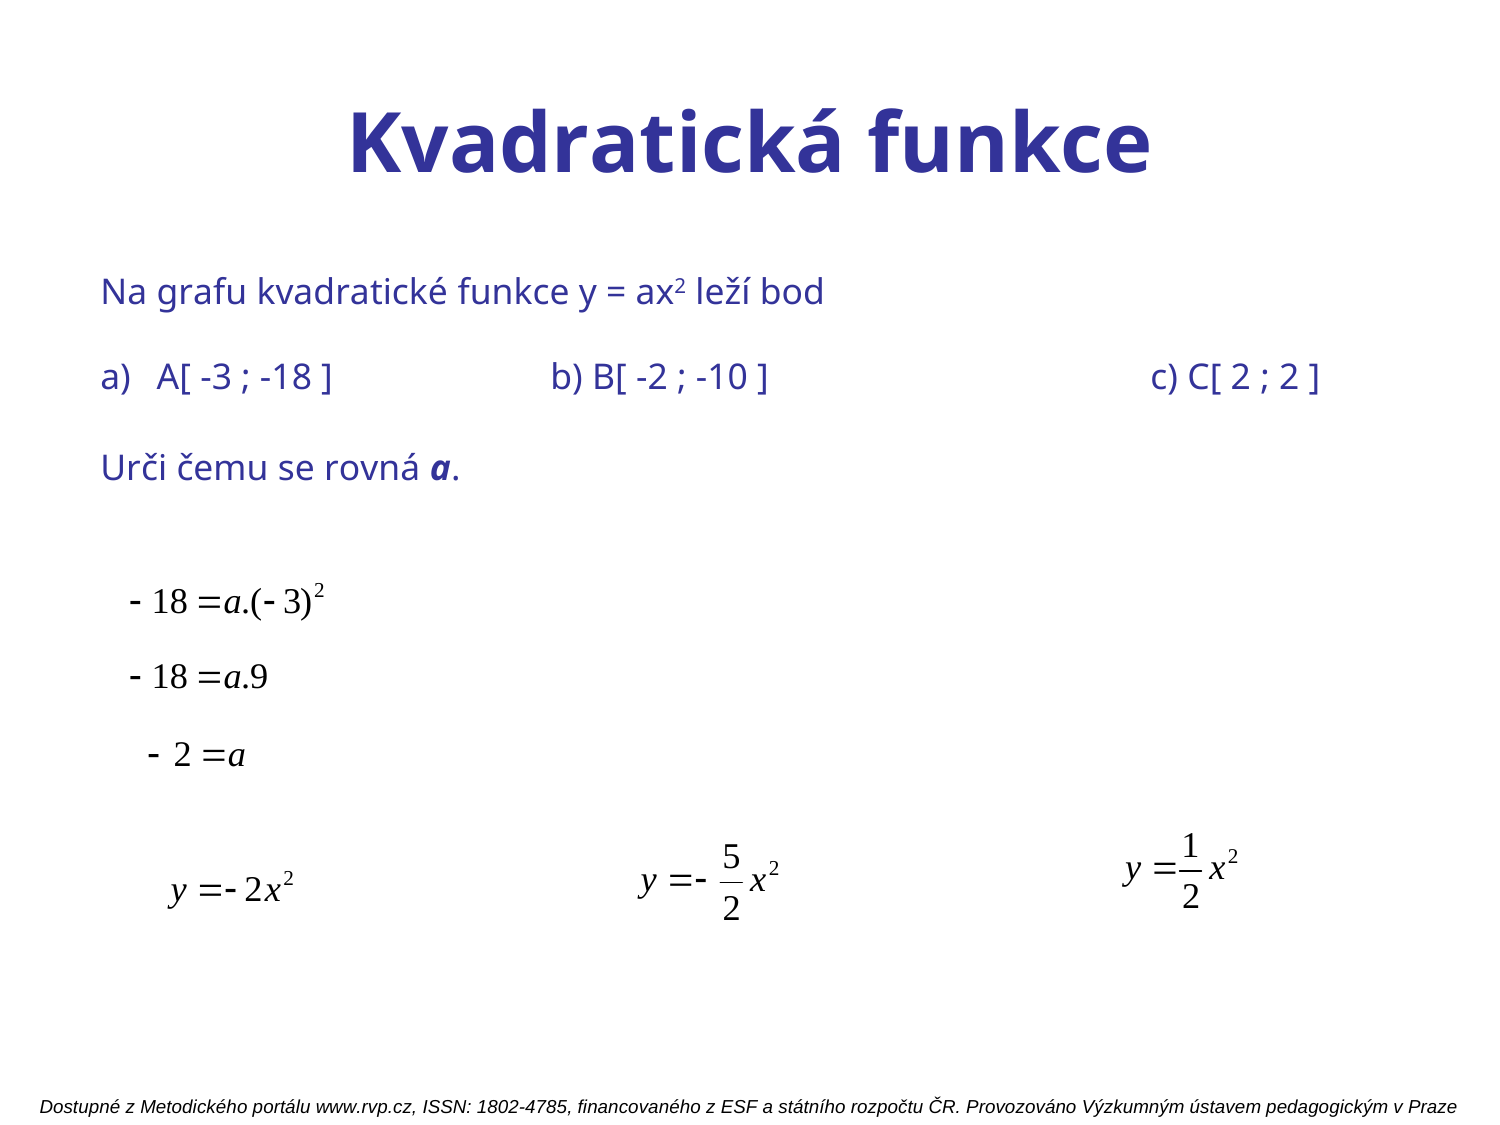

Kvadratická funkce
Na grafu kvadratické funkce y = ax2 leží bod
A[ -3 ; -18 ]		b) B[ -2 ; -10 ]			c) C[ 2 ; 2 ]
Urči čemu se rovná a.
Dostupné z Metodického portálu www.rvp.cz, ISSN: 1802-4785, financovaného z ESF a státního rozpočtu ČR. Provozováno Výzkumným ústavem pedagogickým v Praze